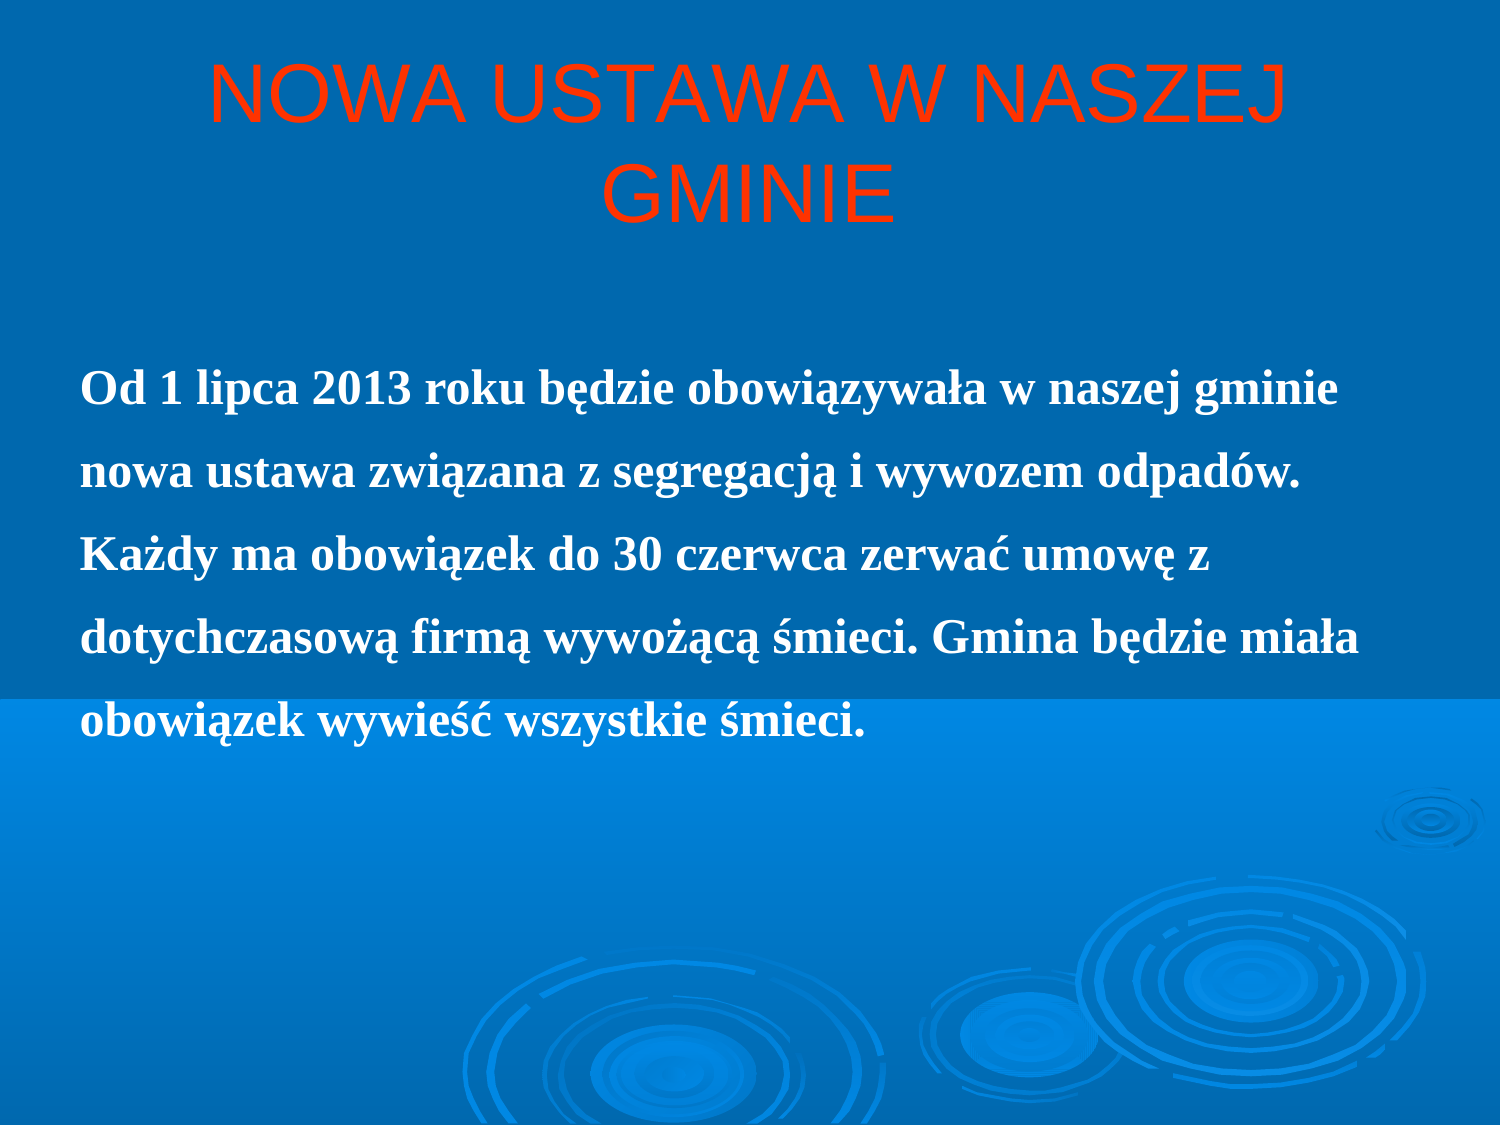

# NOWA USTAWA W NASZEJ GMINIE
Od 1 lipca 2013 roku będzie obowiązywała w naszej gminie nowa ustawa związana z segregacją i wywozem odpadów. Każdy ma obowiązek do 30 czerwca zerwać umowę z dotychczasową firmą wywożącą śmieci. Gmina będzie miała obowiązek wywieść wszystkie śmieci.